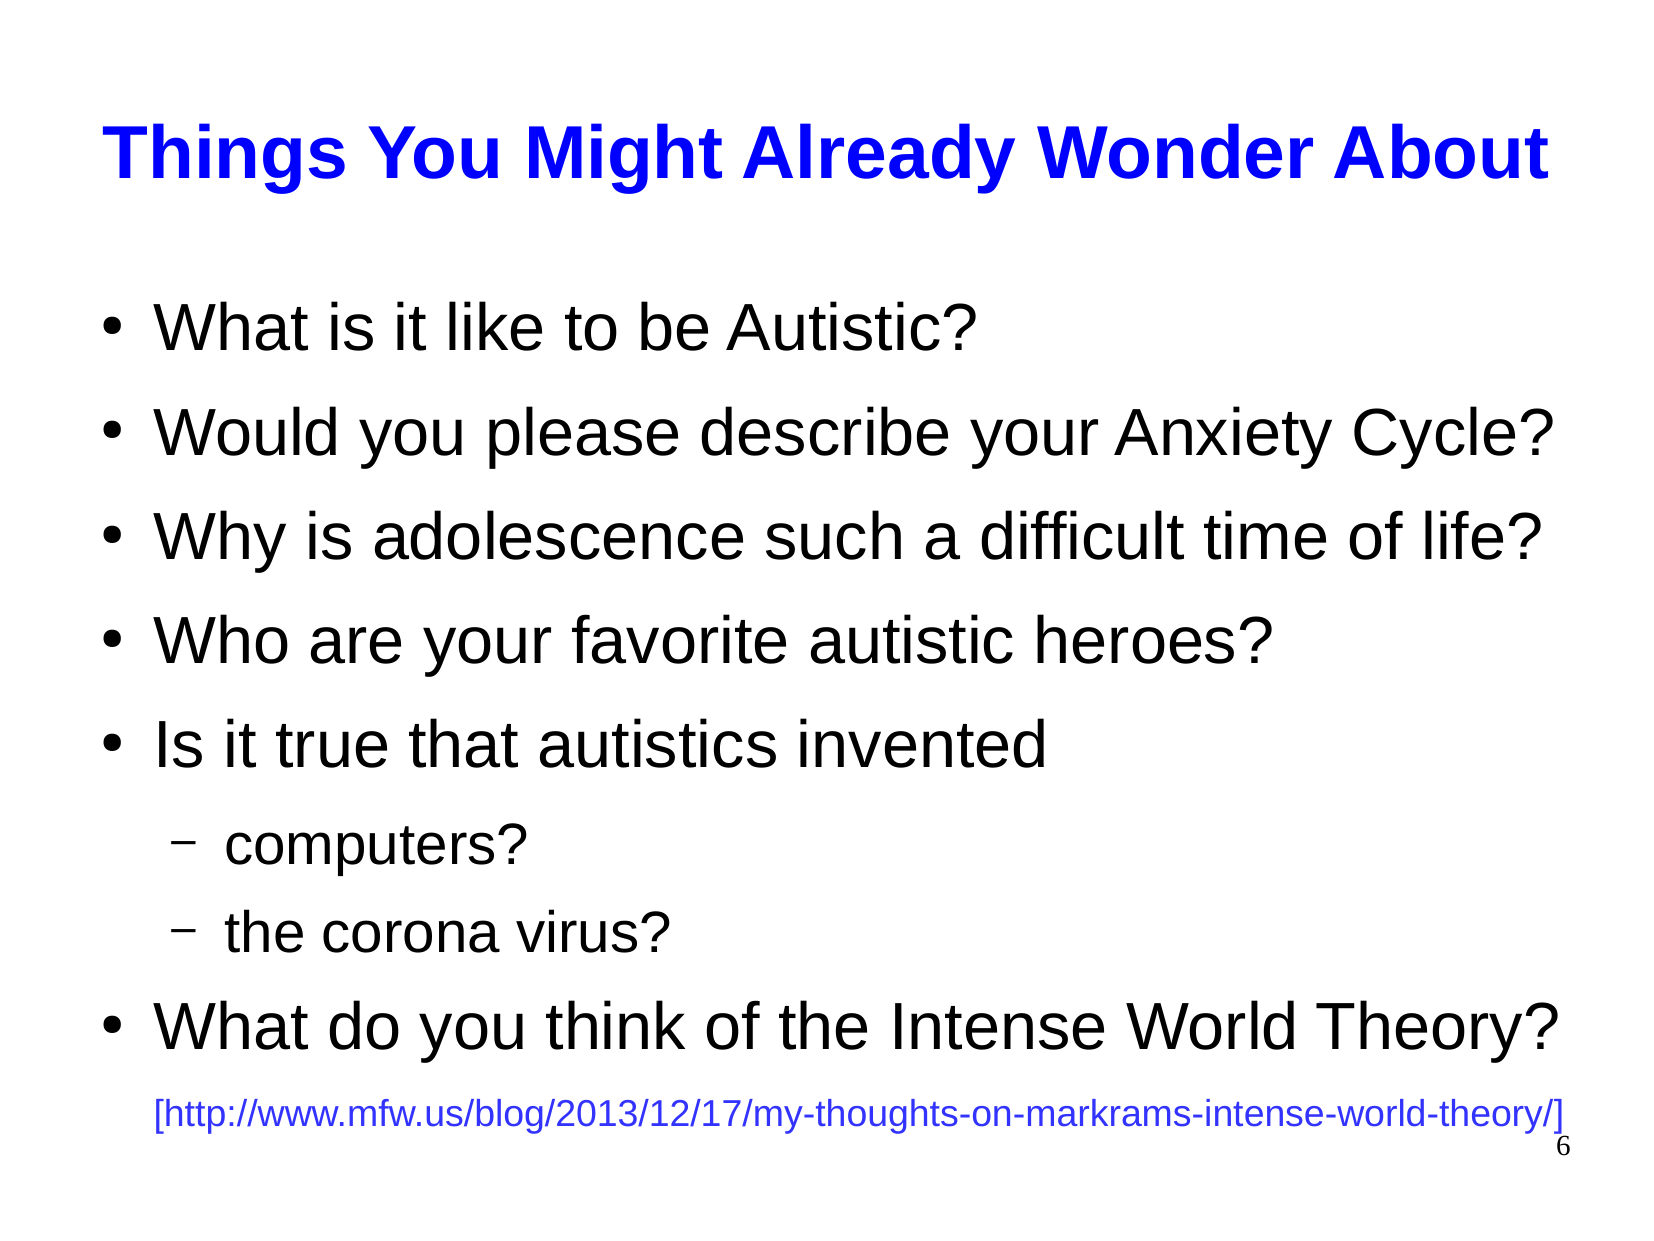

# Things You Might Already Wonder About
What is it like to be Autistic?
Would you please describe your Anxiety Cycle?
Why is adolescence such a difficult time of life?
Who are your favorite autistic heroes?
Is it true that autistics invented
computers?
the corona virus?
What do you think of the Intense World Theory?
[http://www.mfw.us/blog/2013/12/17/my-thoughts-on-markrams-intense-world-theory/]
6